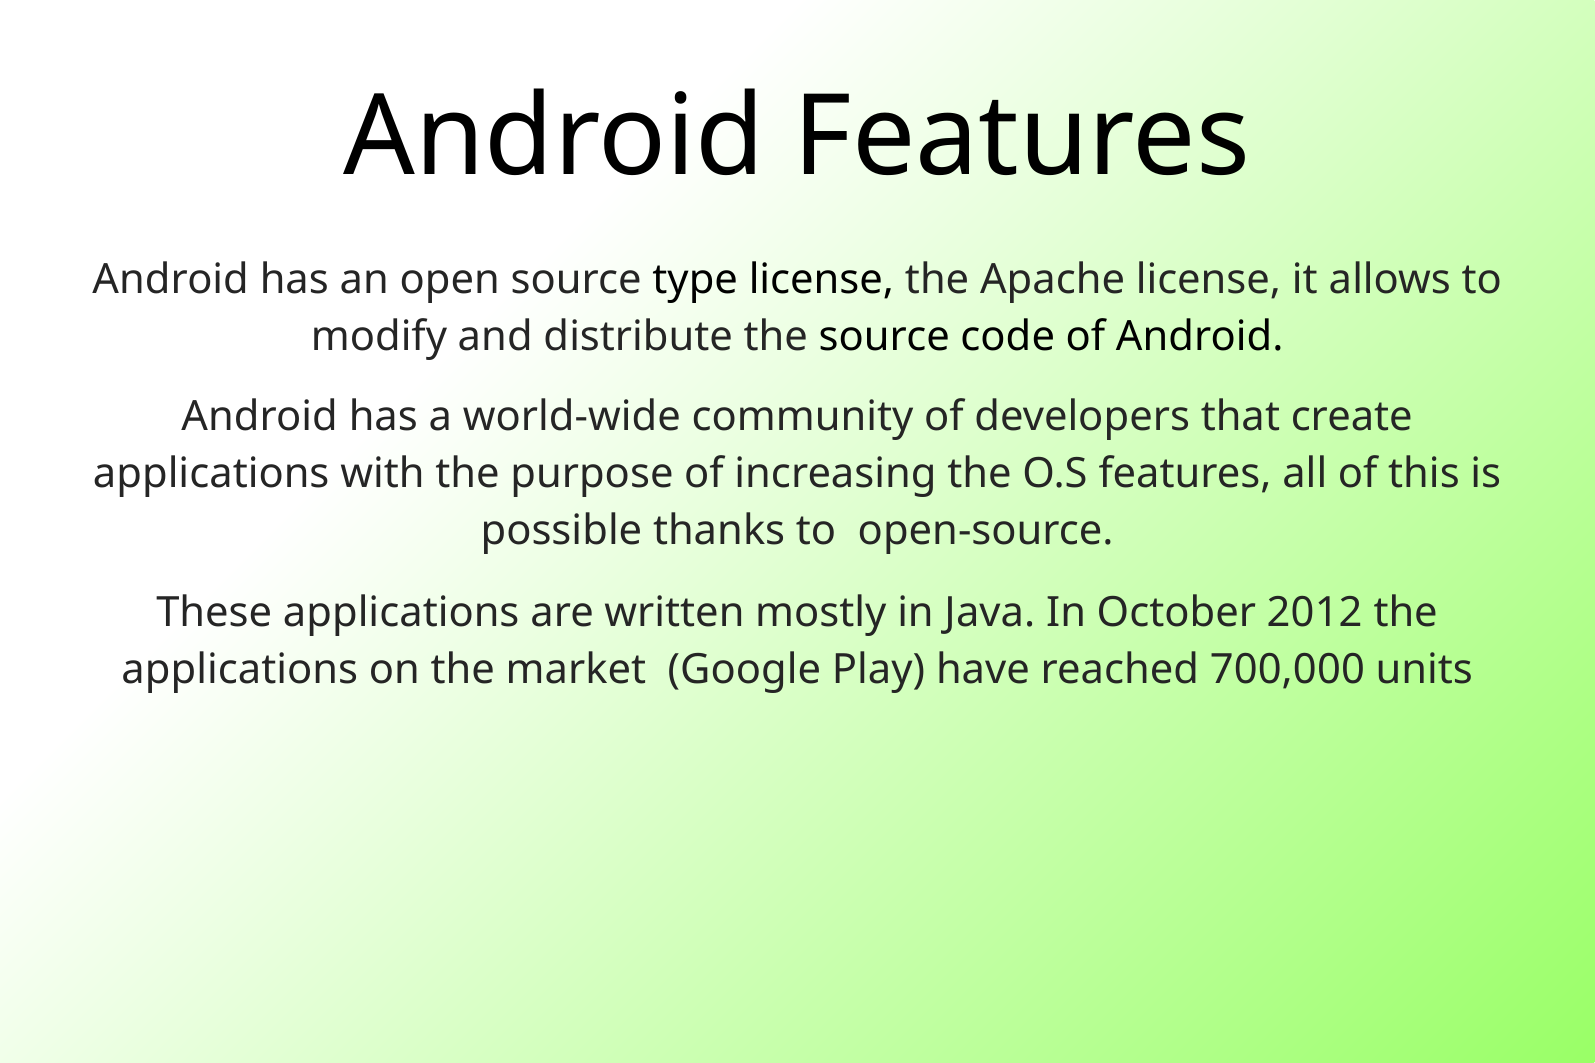

# Android Features
Android has an open source type license, the Apache license, it allows to modify and distribute the source code of Android.
Android has a world-wide community of developers that create applications with the purpose of increasing the O.S features, all of this is possible thanks to open-source.
These applications are written mostly in Java. In October 2012 the applications on the market (Google Play) have reached 700,000 units